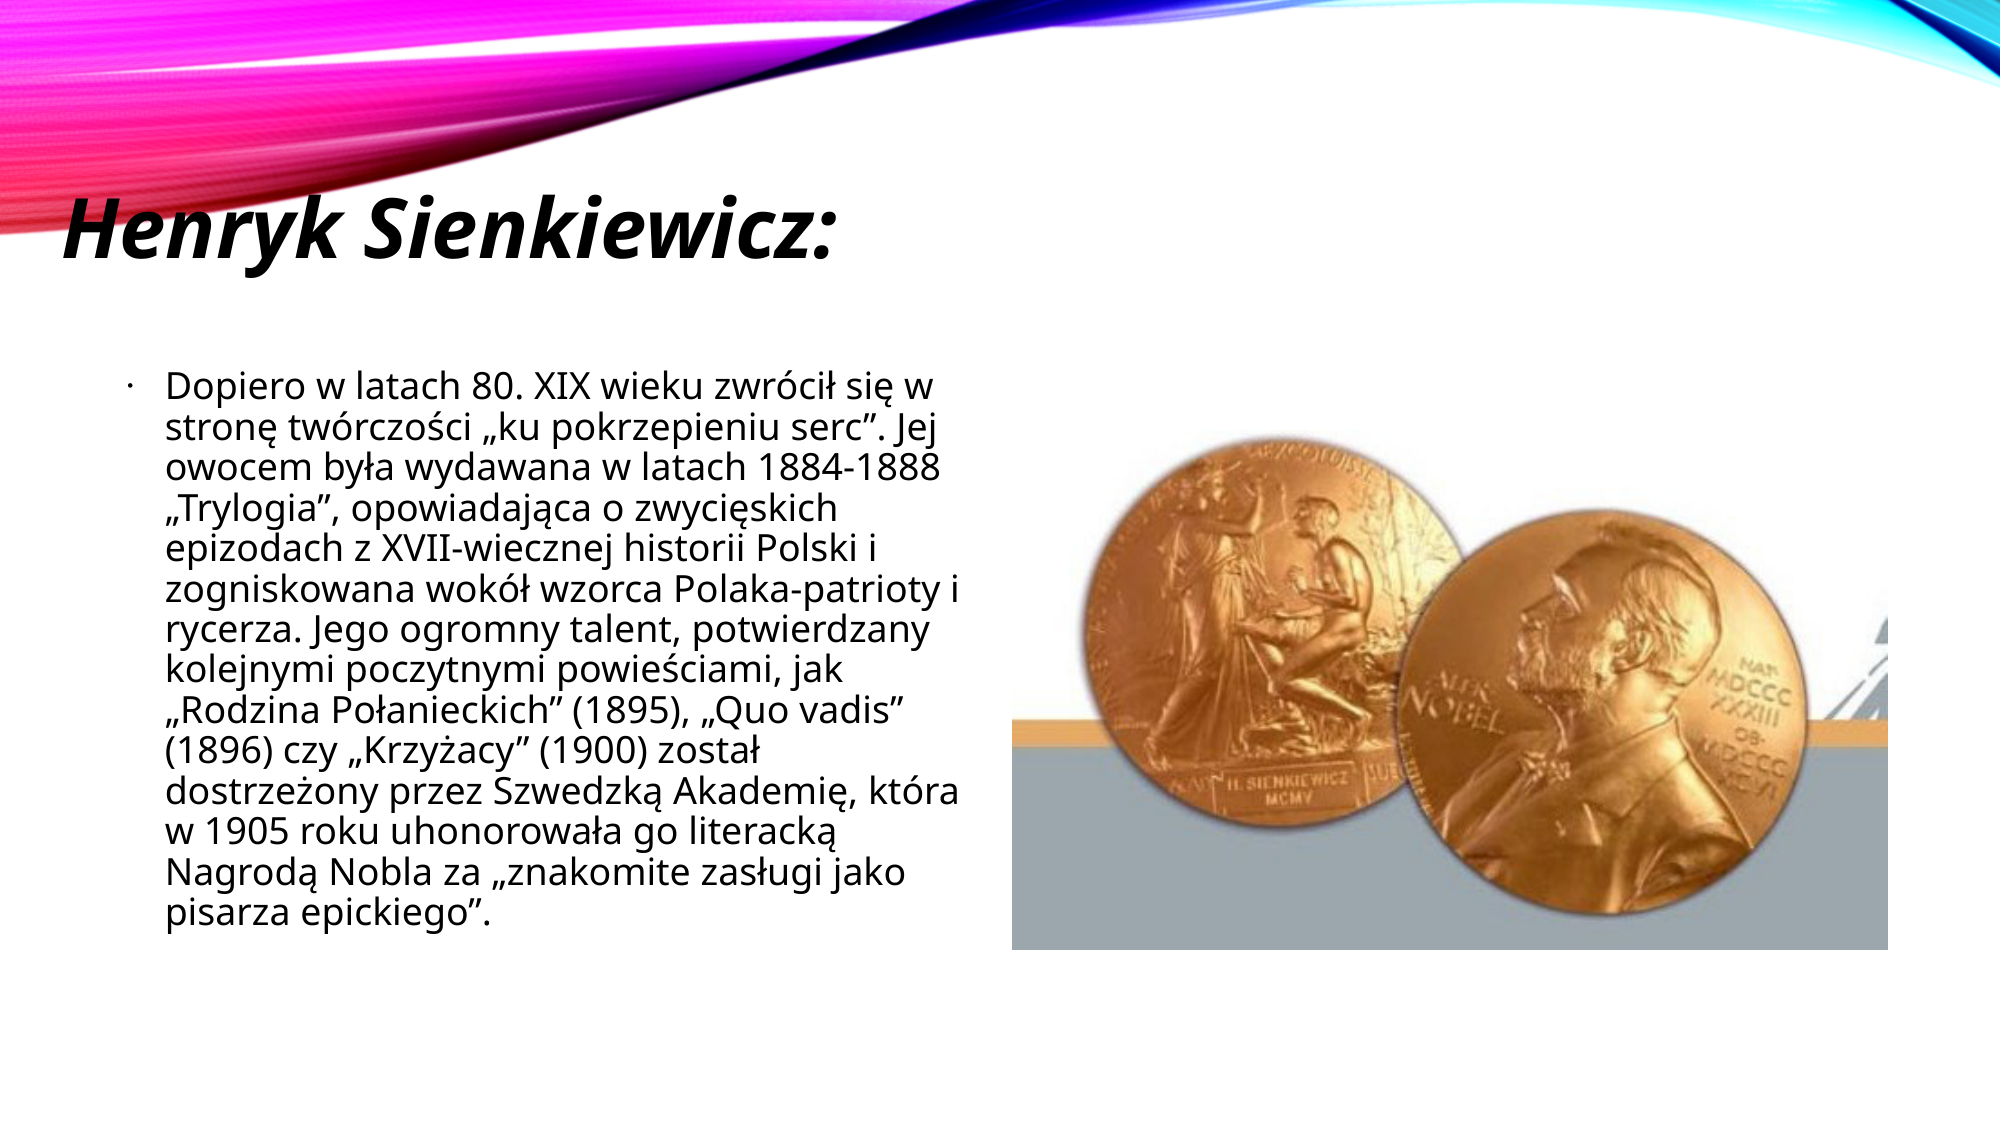

Henryk Sienkiewicz:
Dopiero w latach 80. XIX wieku zwrócił się w stronę twórczości „ku pokrzepieniu serc”. Jej owocem była wydawana w latach 1884-1888 „Trylogia”, opowiadająca o zwycięskich epizodach z XVII-wiecznej historii Polski i zogniskowana wokół wzorca Polaka-patrioty i rycerza. Jego ogromny talent, potwierdzany kolejnymi poczytnymi powieściami, jak „Rodzina Połanieckich” (1895), „Quo vadis” (1896) czy „Krzyżacy” (1900) został dostrzeżony przez Szwedzką Akademię, która w 1905 roku uhonorowała go literacką Nagrodą Nobla za „znakomite zasługi jako pisarza epickiego”.